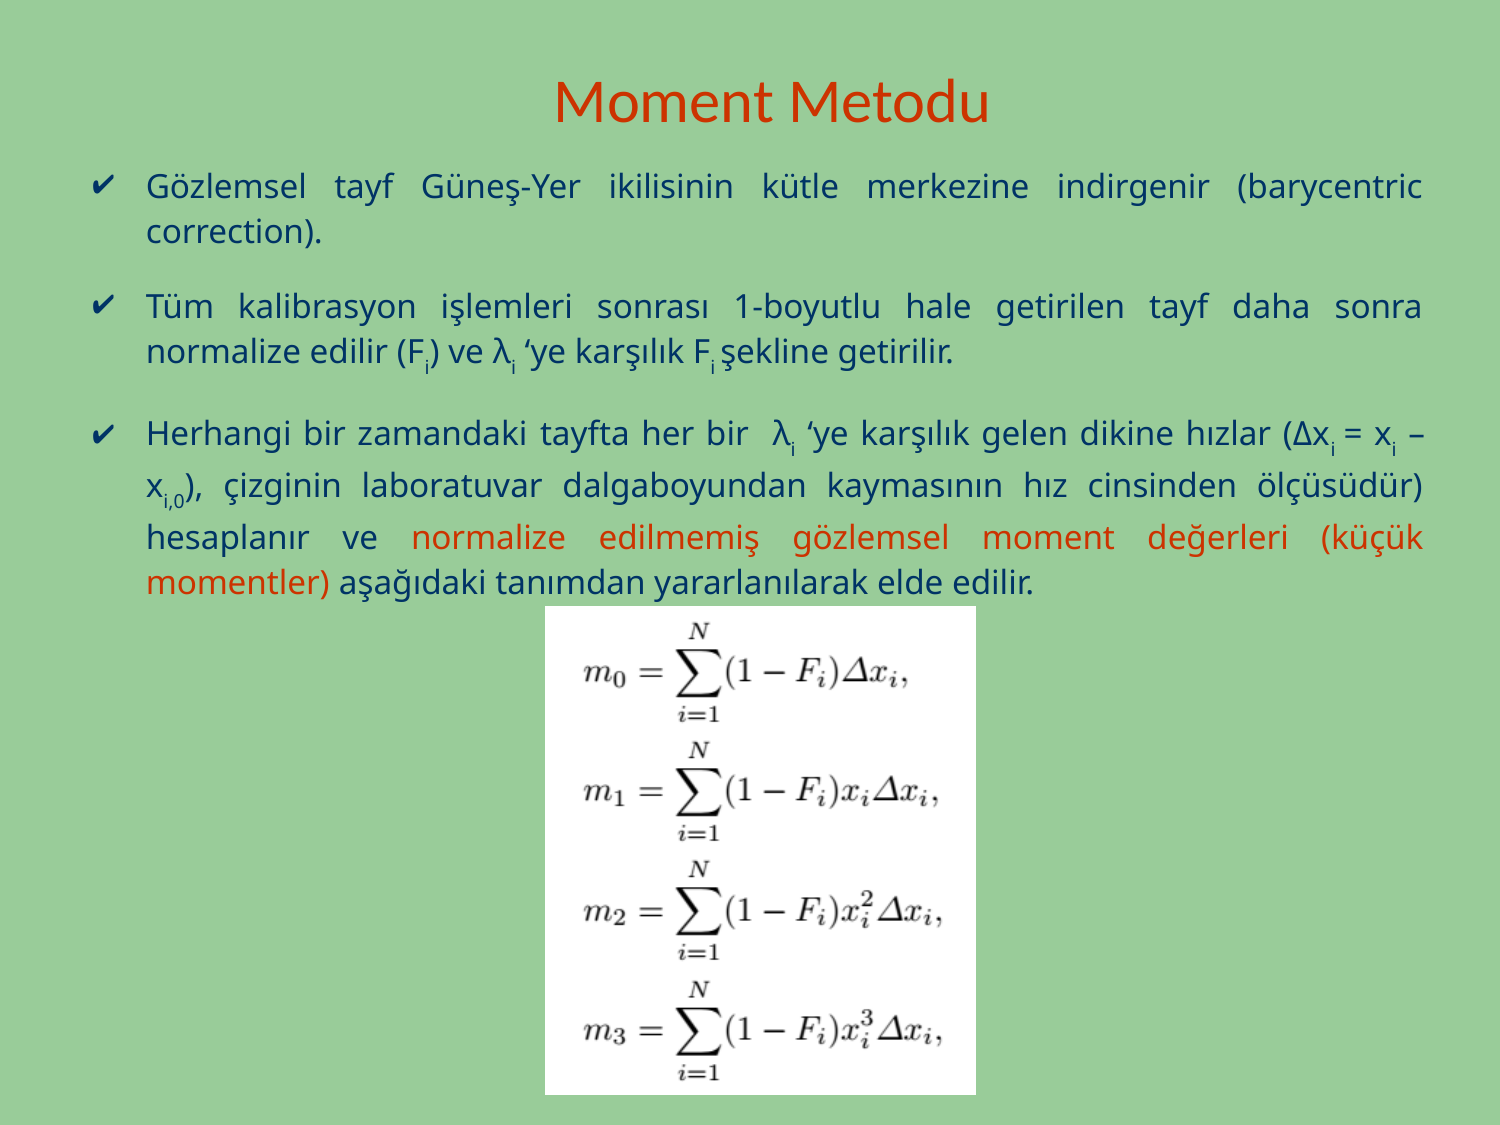

# Moment Metodu
Gözlemsel tayf Güneş-Yer ikilisinin kütle merkezine indirgenir (barycentric correction).
Tüm kalibrasyon işlemleri sonrası 1-boyutlu hale getirilen tayf daha sonra normalize edilir (Fi) ve λi ‘ye karşılık Fi şekline getirilir.
Herhangi bir zamandaki tayfta her bir λi ‘ye karşılık gelen dikine hızlar (Δxi = xi – xi,0), çizginin laboratuvar dalgaboyundan kaymasının hız cinsinden ölçüsüdür) hesaplanır ve normalize edilmemiş gözlemsel moment değerleri (küçük momentler) aşağıdaki tanımdan yararlanılarak elde edilir.